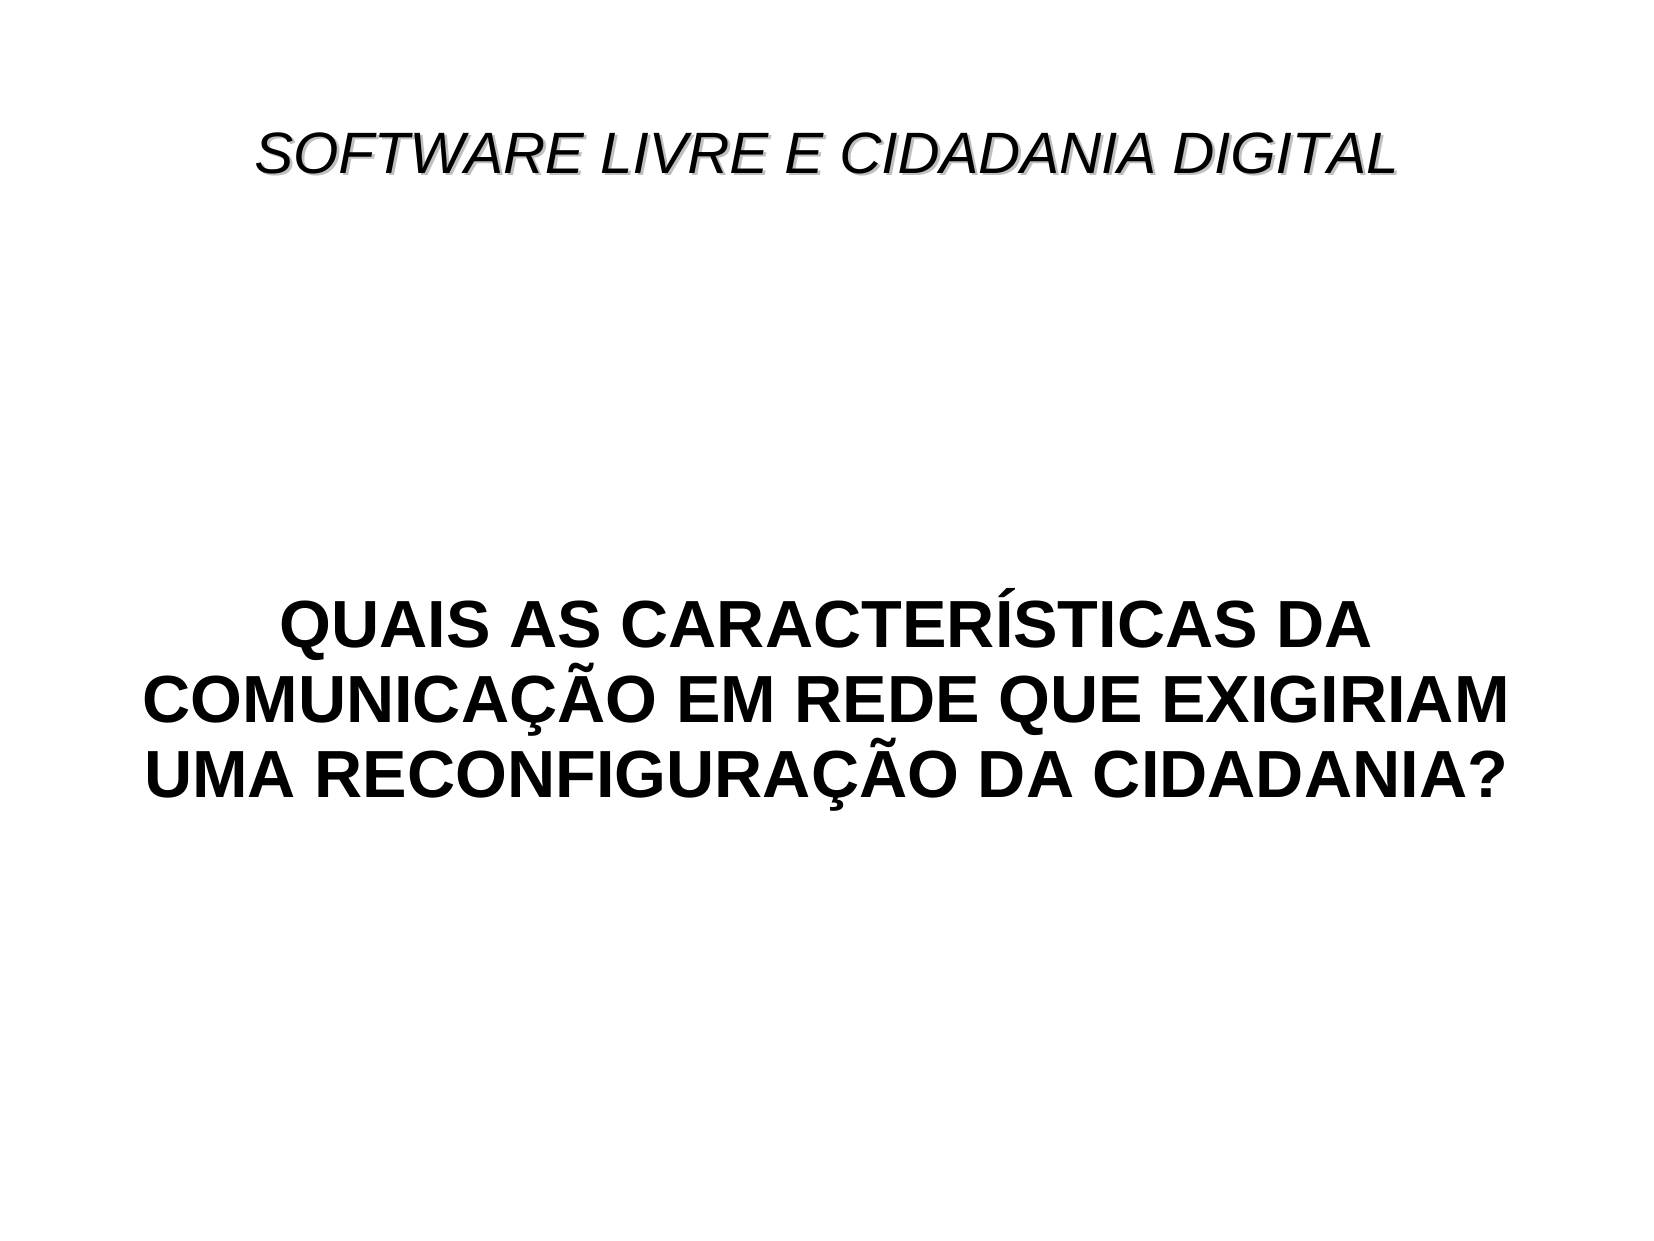

# SOFTWARE LIVRE E CIDADANIA DIGITAL
QUAIS AS CARACTERÍSTICAS DA COMUNICAÇÃO EM REDE QUE EXIGIRIAM UMA RECONFIGURAÇÃO DA CIDADANIA?